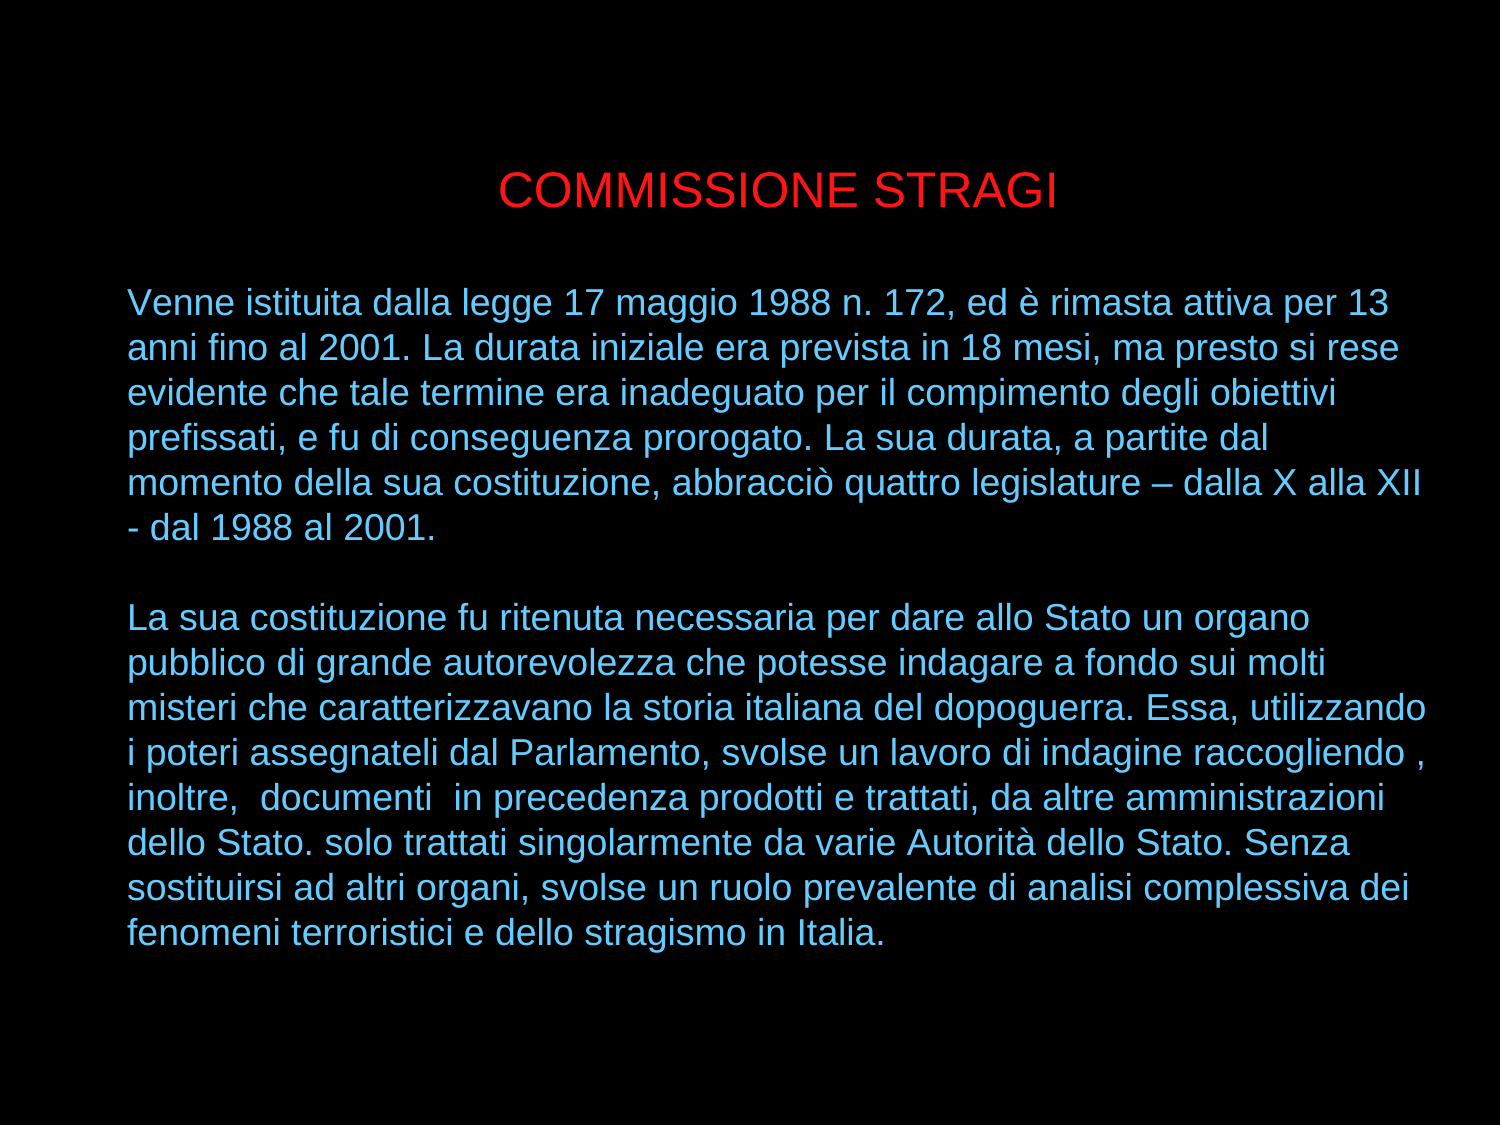

COMMISSIONE STRAGI
Venne istituita dalla legge 17 maggio 1988 n. 172, ed è rimasta attiva per 13 anni fino al 2001. La durata iniziale era prevista in 18 mesi, ma presto si rese evidente che tale termine era inadeguato per il compimento degli obiettivi prefissati, e fu di conseguenza prorogato. La sua durata, a partite dal momento della sua costituzione, abbracciò quattro legislature – dalla X alla XII - dal 1988 al 2001.
La sua costituzione fu ritenuta necessaria per dare allo Stato un organo pubblico di grande autorevolezza che potesse indagare a fondo sui molti misteri che caratterizzavano la storia italiana del dopoguerra. Essa, utilizzando i poteri assegnateli dal Parlamento, svolse un lavoro di indagine raccogliendo , inoltre, documenti in precedenza prodotti e trattati, da altre amministrazioni dello Stato. solo trattati singolarmente da varie Autorità dello Stato. Senza sostituirsi ad altri organi, svolse un ruolo prevalente di analisi complessiva dei fenomeni terroristici e dello stragismo in Italia.